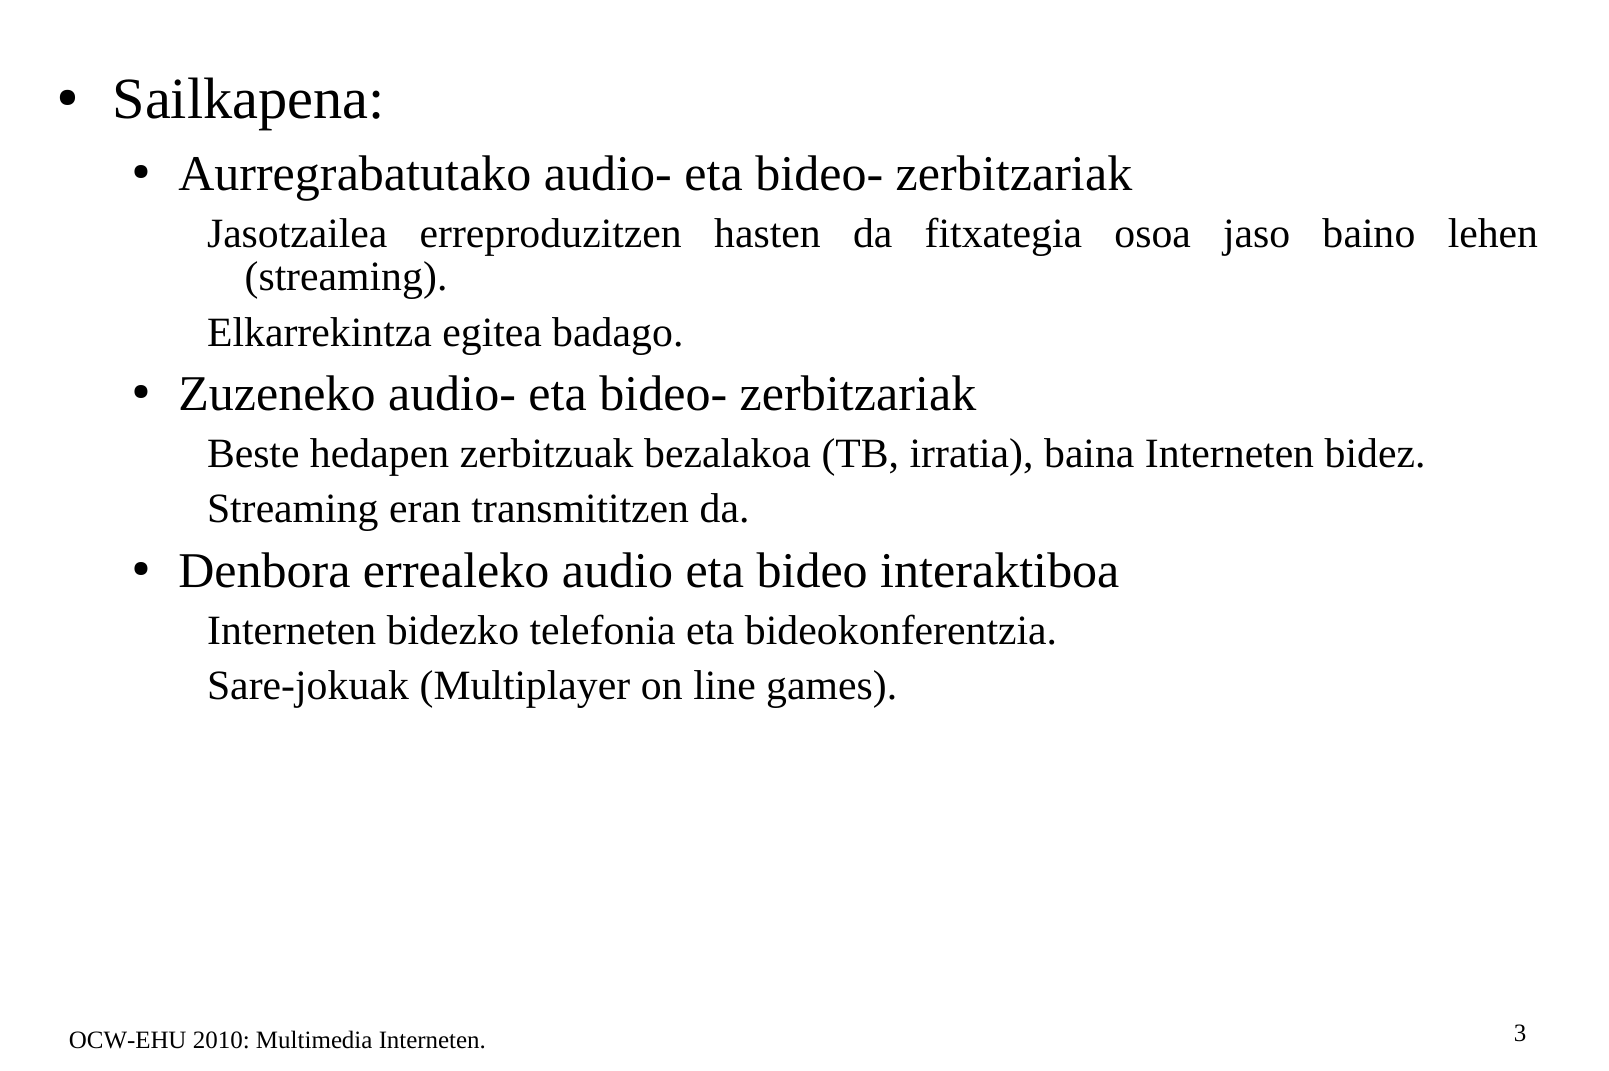

# Sailkapena:
Aurregrabatutako audio- eta bideo- zerbitzariak
Jasotzailea erreproduzitzen hasten da fitxategia osoa jaso baino lehen (streaming).
Elkarrekintza egitea badago.
Zuzeneko audio- eta bideo- zerbitzariak
Beste hedapen zerbitzuak bezalakoa (TB, irratia), baina Interneten bidez.
Streaming eran transmititzen da.
Denbora errealeko audio eta bideo interaktiboa
Interneten bidezko telefonia eta bideokonferentzia.
Sare-jokuak (Multiplayer on line games).
3